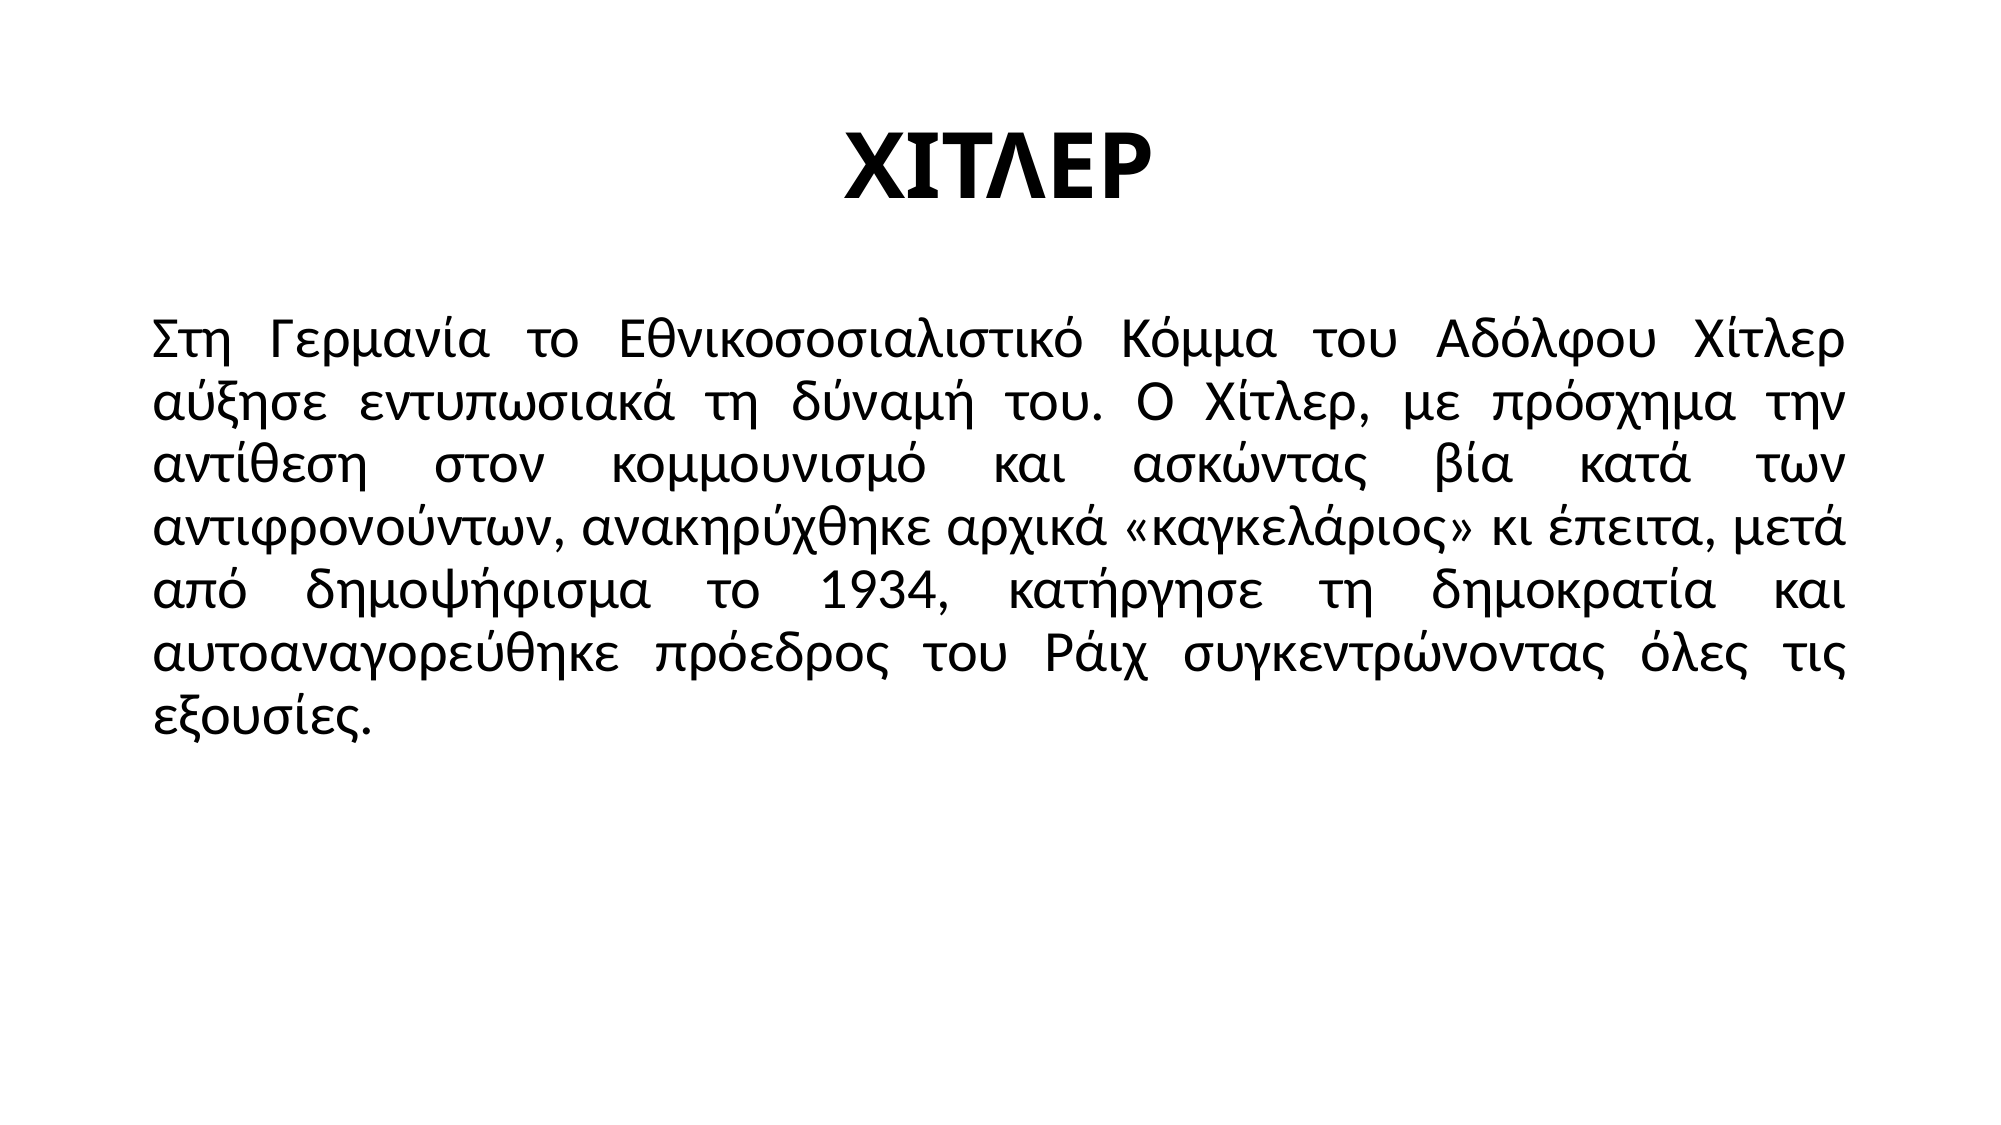

# ΧΙΤΛΕΡ
Στη Γερμανία το Εθνικοσοσιαλιστικό Κόμμα του Αδόλφου Χίτλερ αύξησε εντυπωσιακά τη δύναμή του. Ο Χίτλερ, με πρόσχημα την αντίθεση στον κομμουνισμό και ασκώντας βία κατά των αντιφρονούντων, ανακηρύχθηκε αρχικά «καγκελάριος» κι έπειτα, μετά από δημοψήφισμα το 1934, κατήργησε τη δημοκρατία και αυτοαναγορεύθηκε πρόεδρος του Ράιχ συγκεντρώνοντας όλες τις εξουσίες.